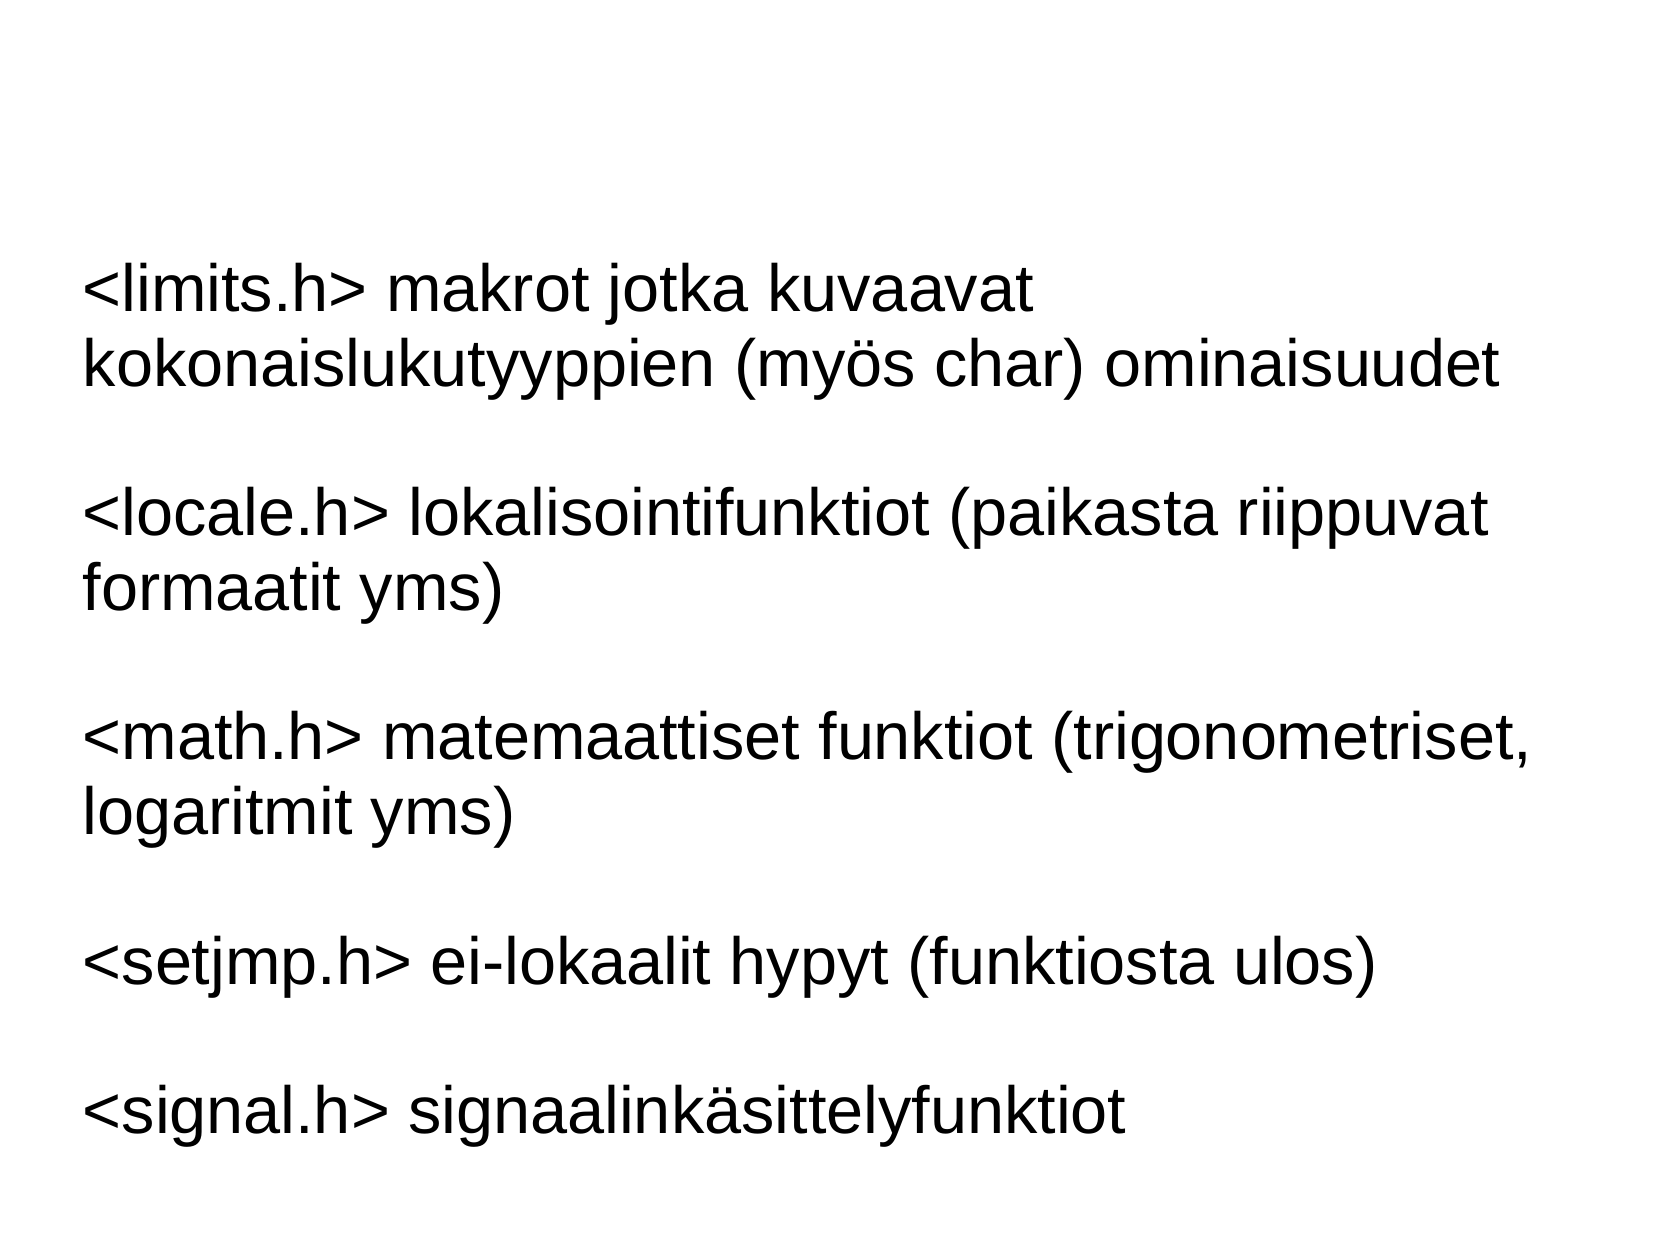

<limits.h> makrot jotka kuvaavat kokonaislukutyyppien (myös char) ominaisuudet
<locale.h> lokalisointifunktiot (paikasta riippuvat formaatit yms)
<math.h> matemaattiset funktiot (trigonometriset, logaritmit yms)
<setjmp.h> ei-lokaalit hypyt (funktiosta ulos)
<signal.h> signaalinkäsittelyfunktiot